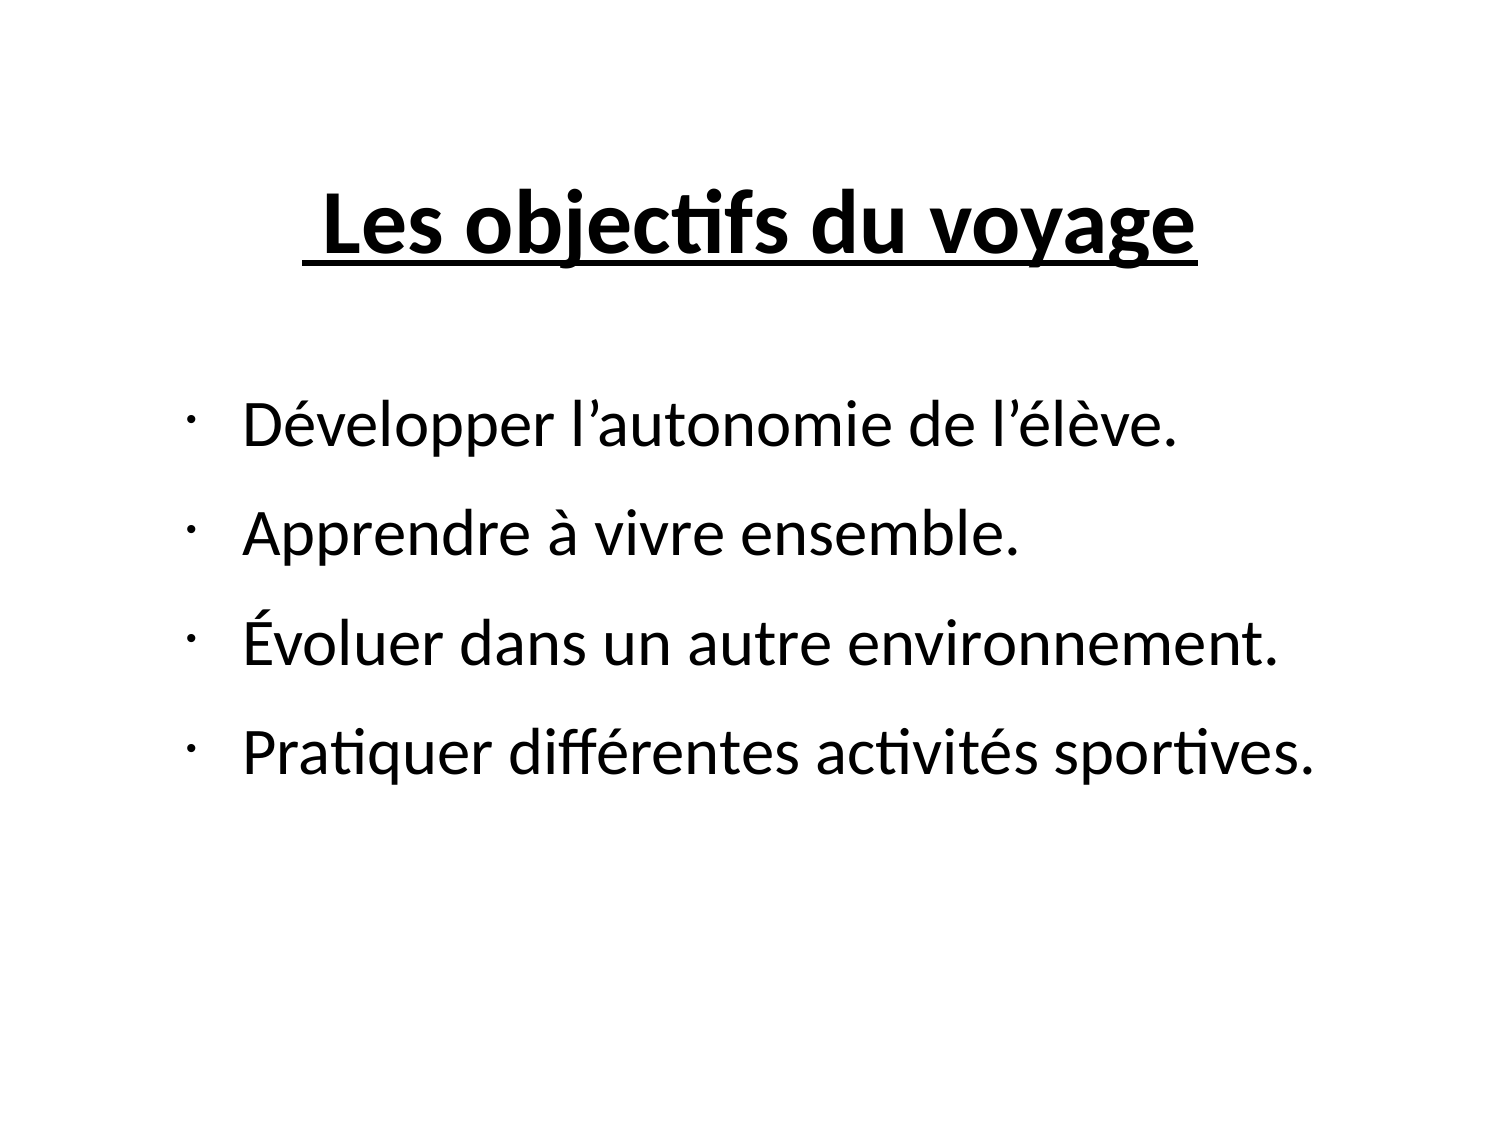

# Les objectifs du voyage
Développer l’autonomie de l’élève.
Apprendre à vivre ensemble.
Évoluer dans un autre environnement.
Pratiquer différentes activités sportives.